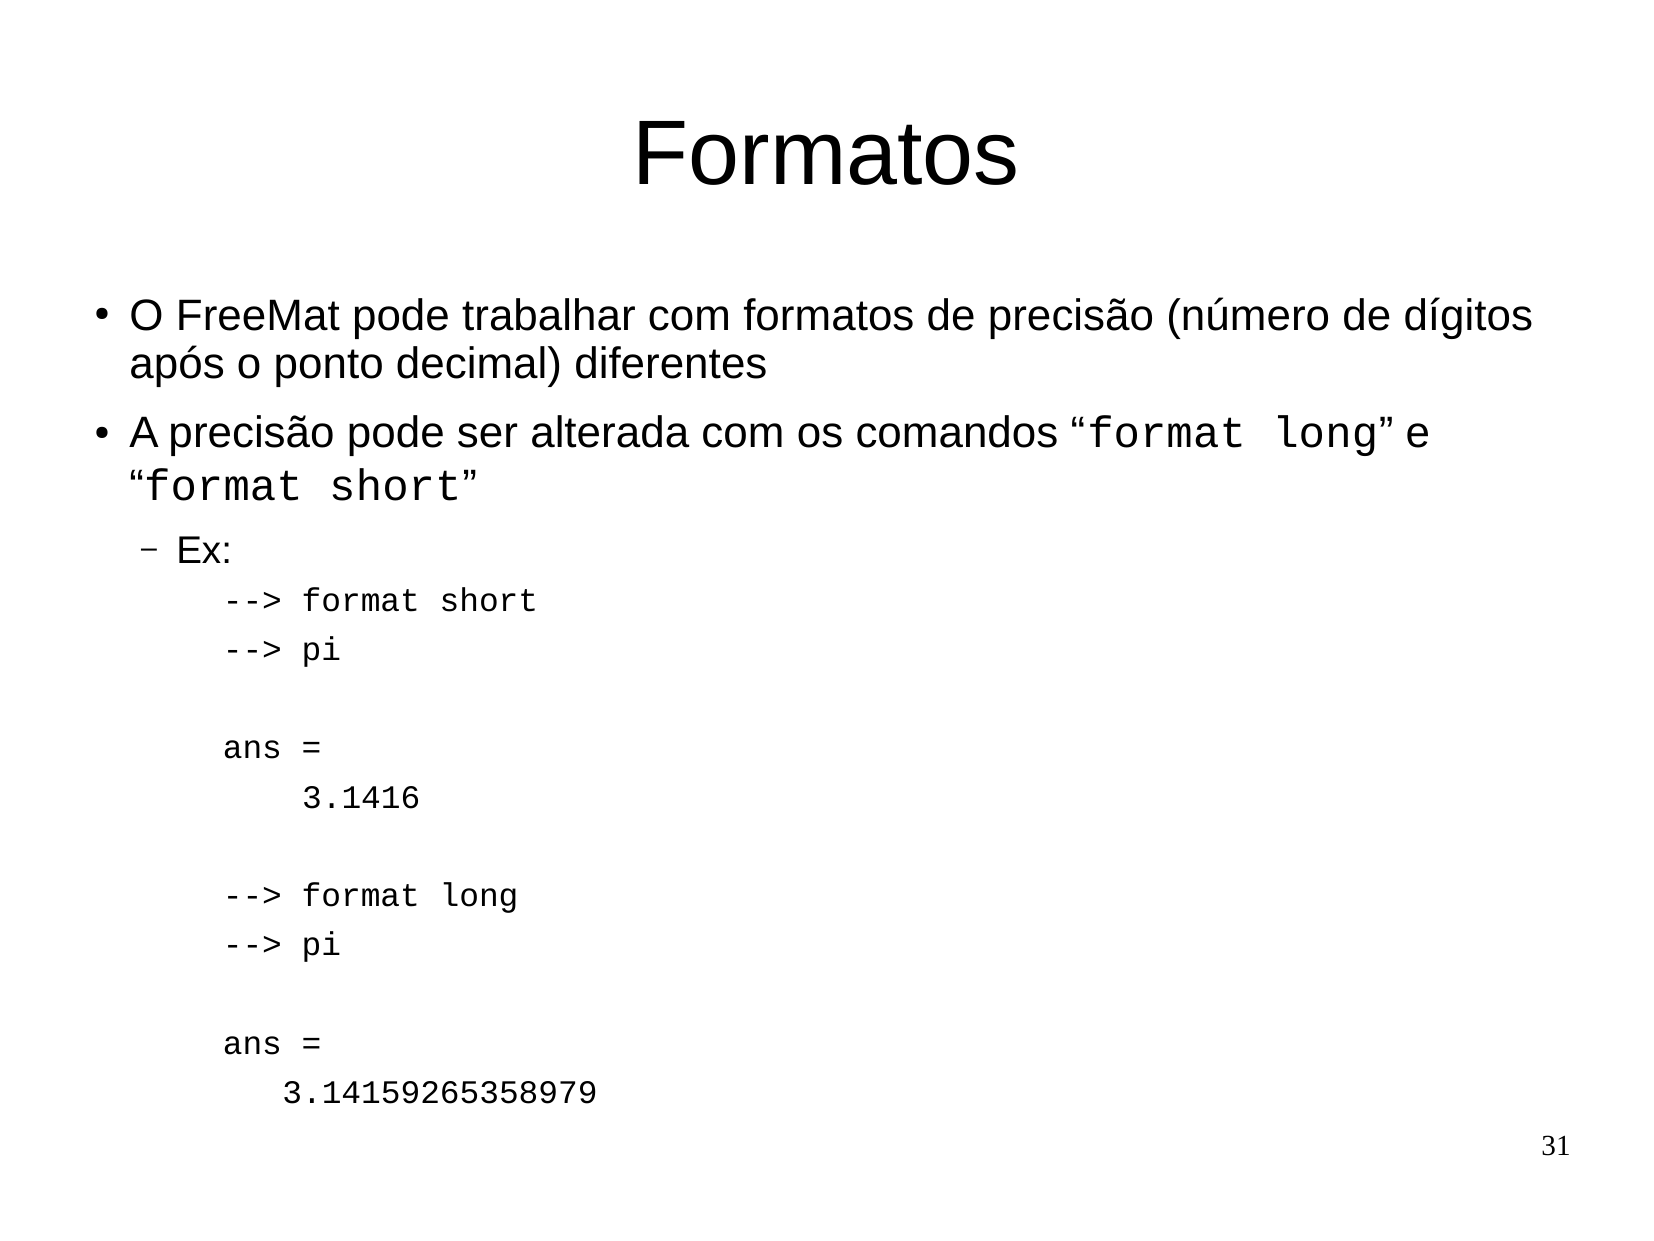

# Formatos
O FreeMat pode trabalhar com formatos de precisão (número de dígitos após o ponto decimal) diferentes
A precisão pode ser alterada com os comandos “format long” e “format short”
Ex:
--> format short
--> pi
ans =
 3.1416
--> format long
--> pi
ans =
 3.14159265358979
31